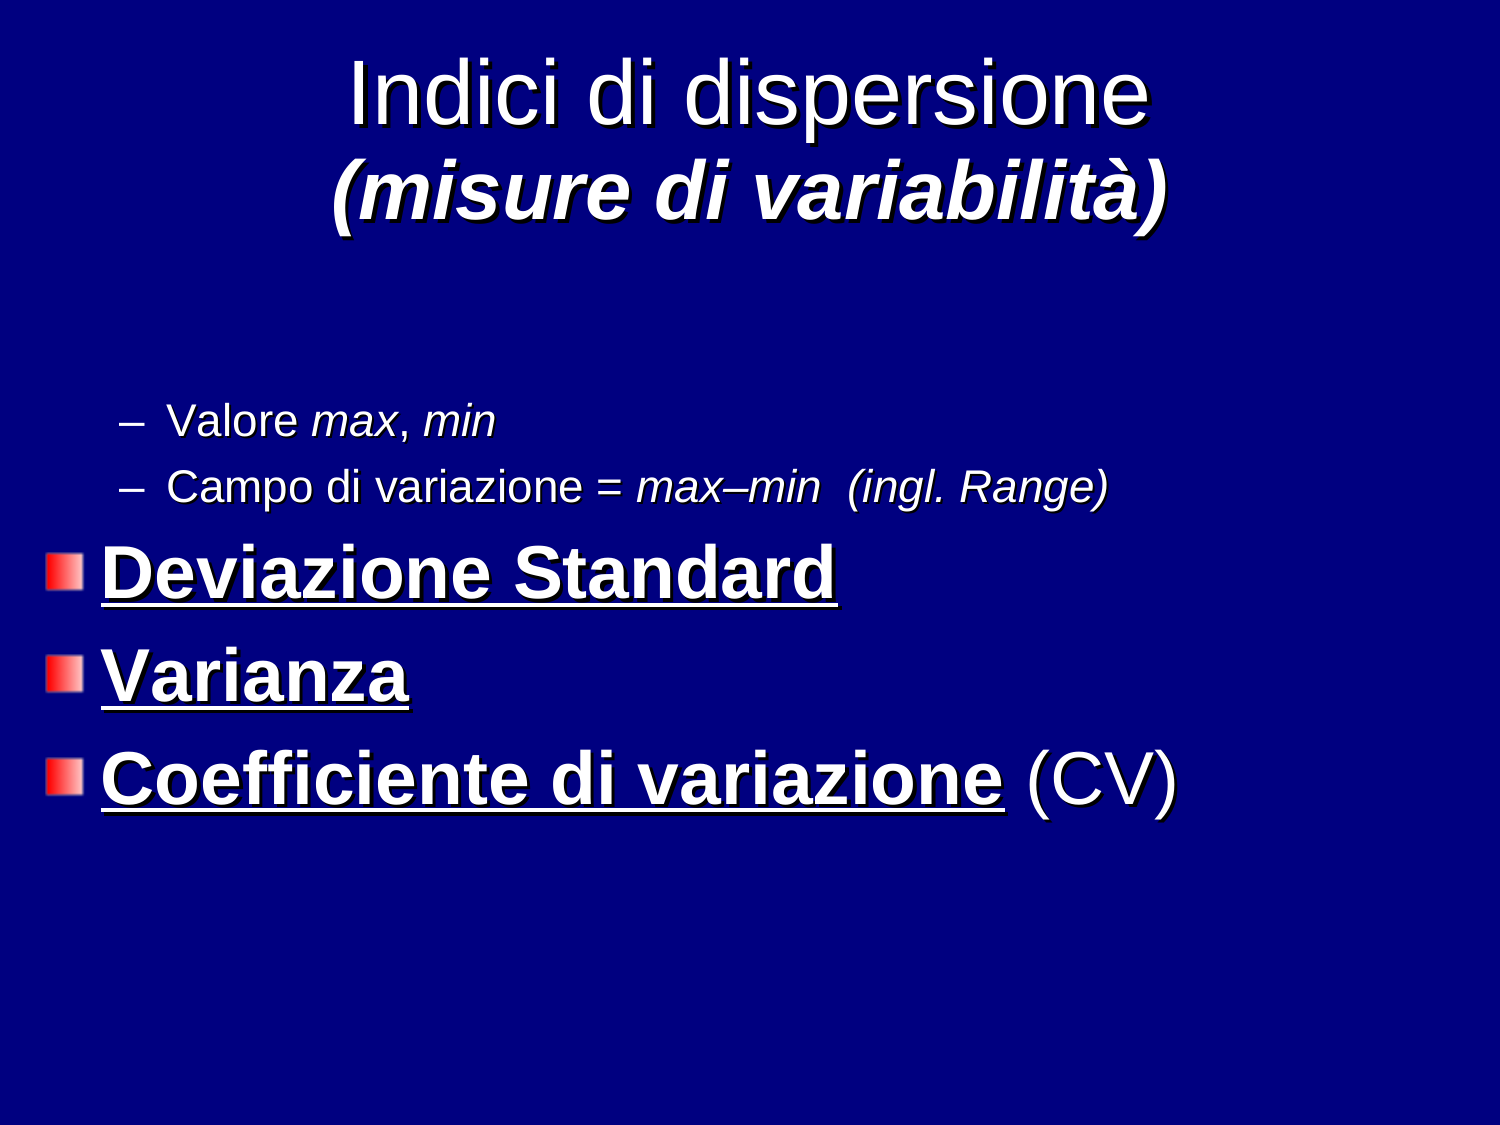

# Indici di dispersione (misure di variabilità)
Valore max, min
Campo di variazione = max–min (ingl. Range)
Deviazione Standard
Varianza
Coefficiente di variazione (CV)